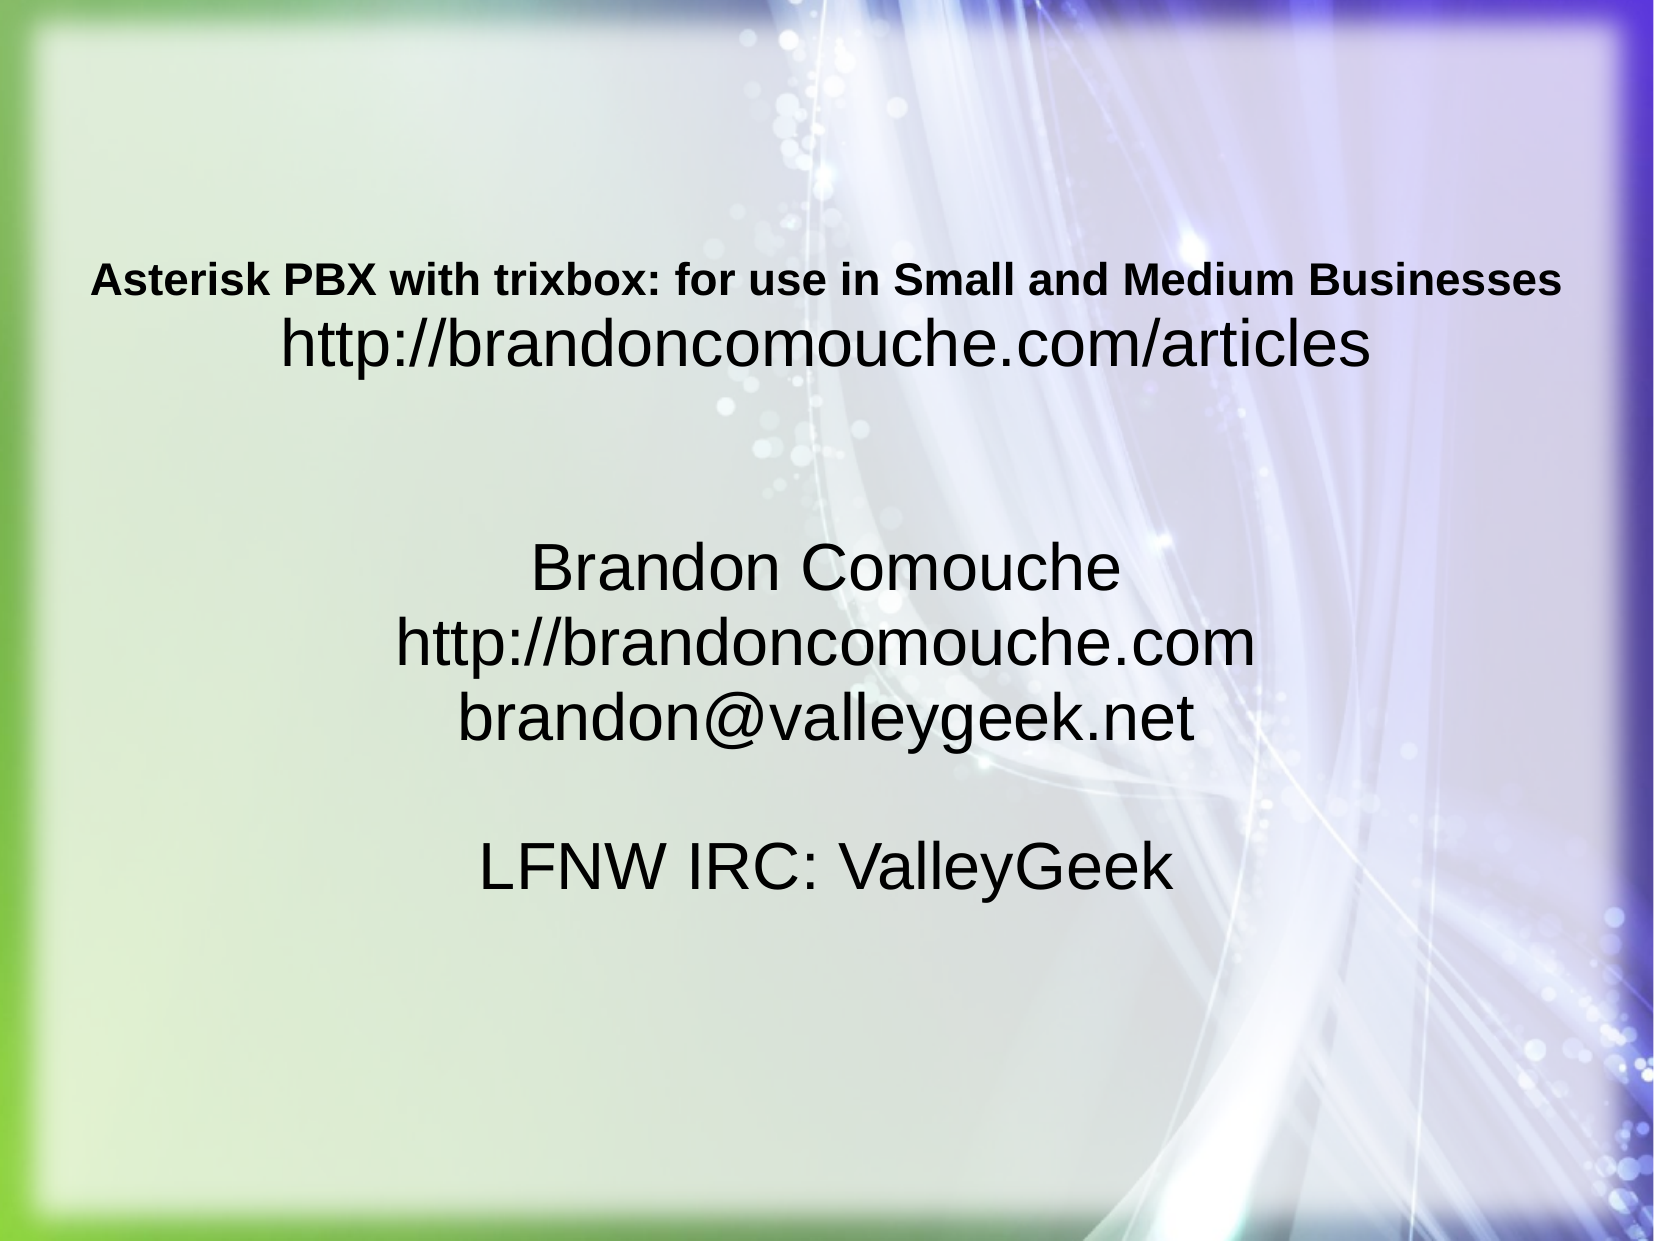

# Asterisk PBX with trixbox: for use in Small and Medium Businesses
http://brandoncomouche.com/articles
Brandon Comouche
http://brandoncomouche.com
brandon@valleygeek.net
LFNW IRC: ValleyGeek